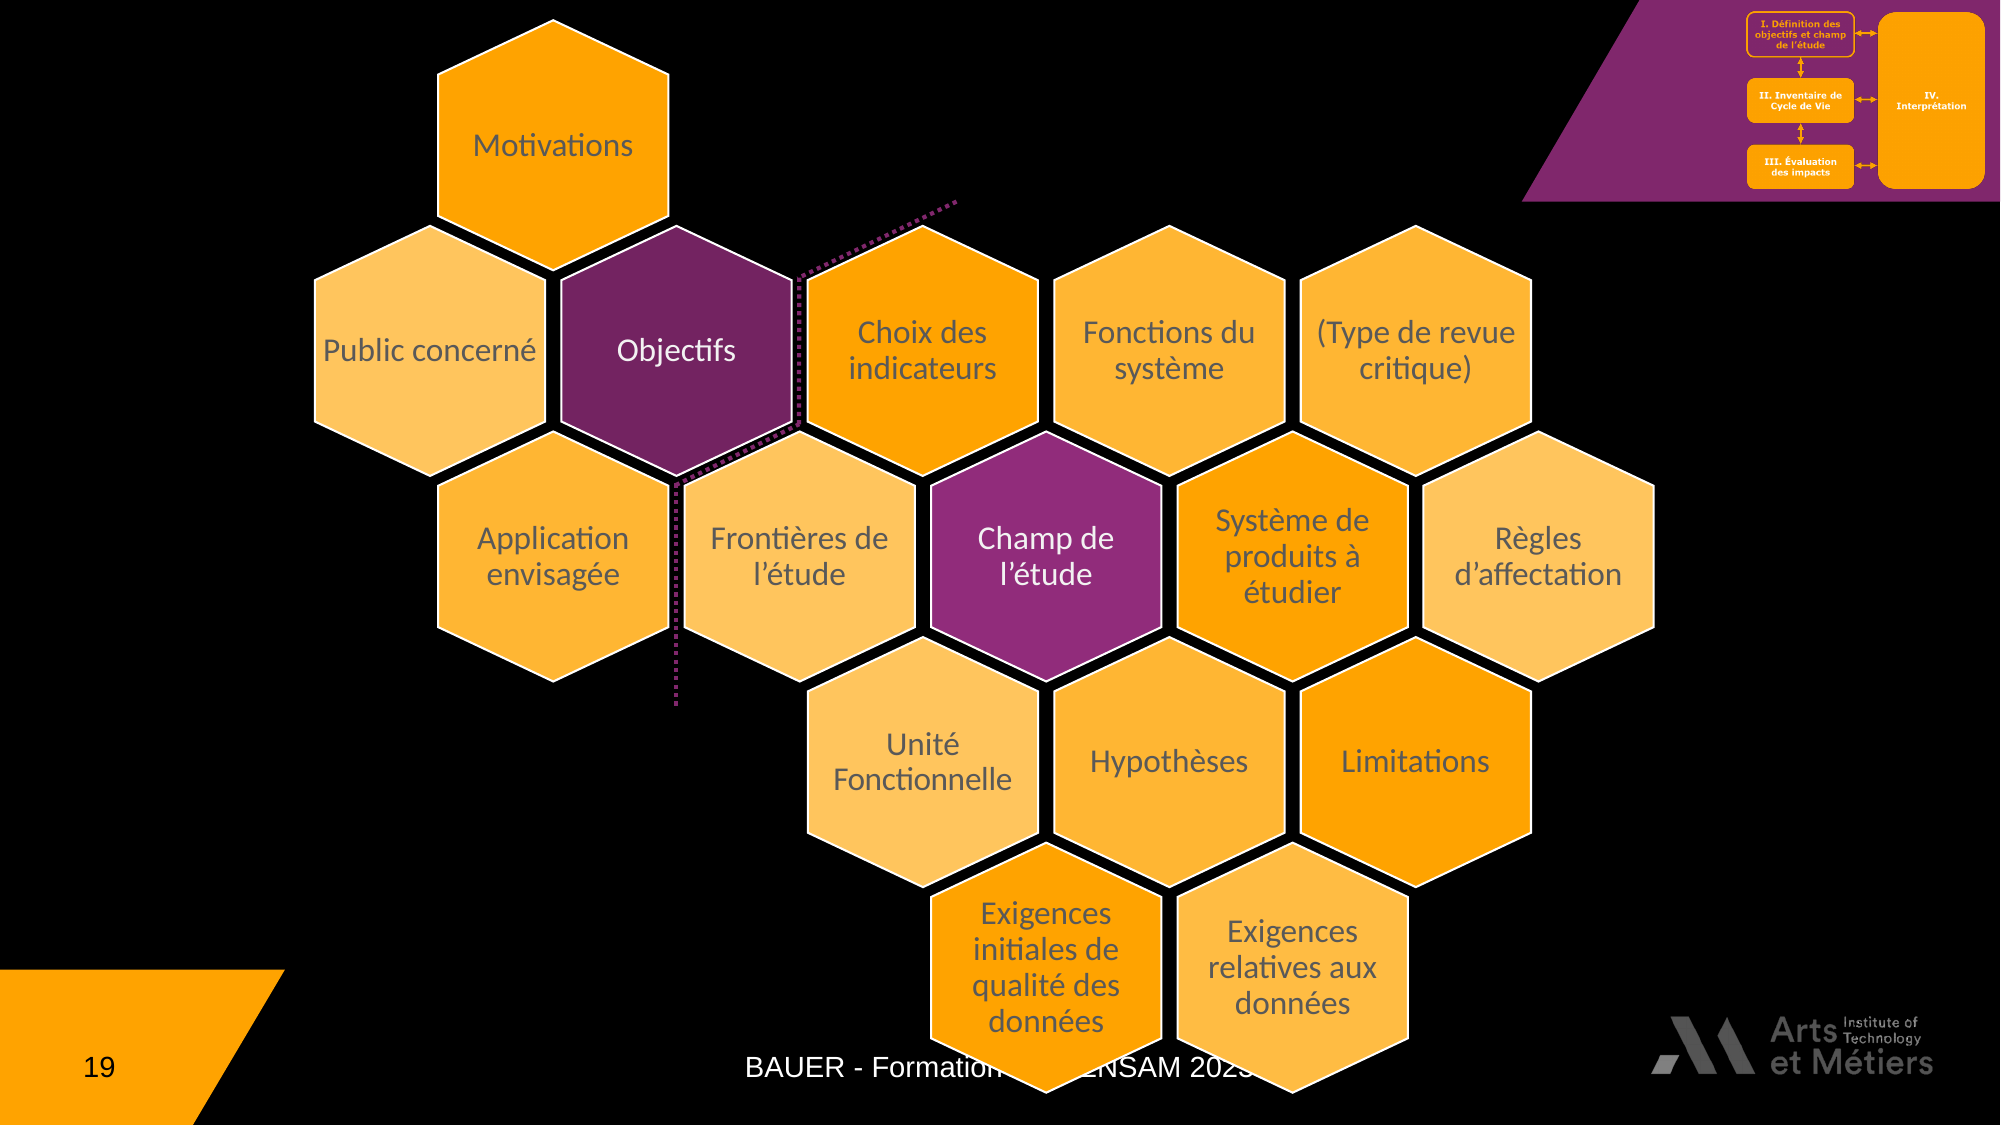

Motivations
Public concerné
Objectifs
Choix des indicateurs
Fonctions du système
(Type de revue critique)
Application envisagée
Frontières de l’étude
Champ de l’étude
Système de produits à étudier
Règles d’affectation
Unité Fonctionnelle
Hypothèses
Limitations
Exigences initiales de qualité des données
Exigences relatives aux données